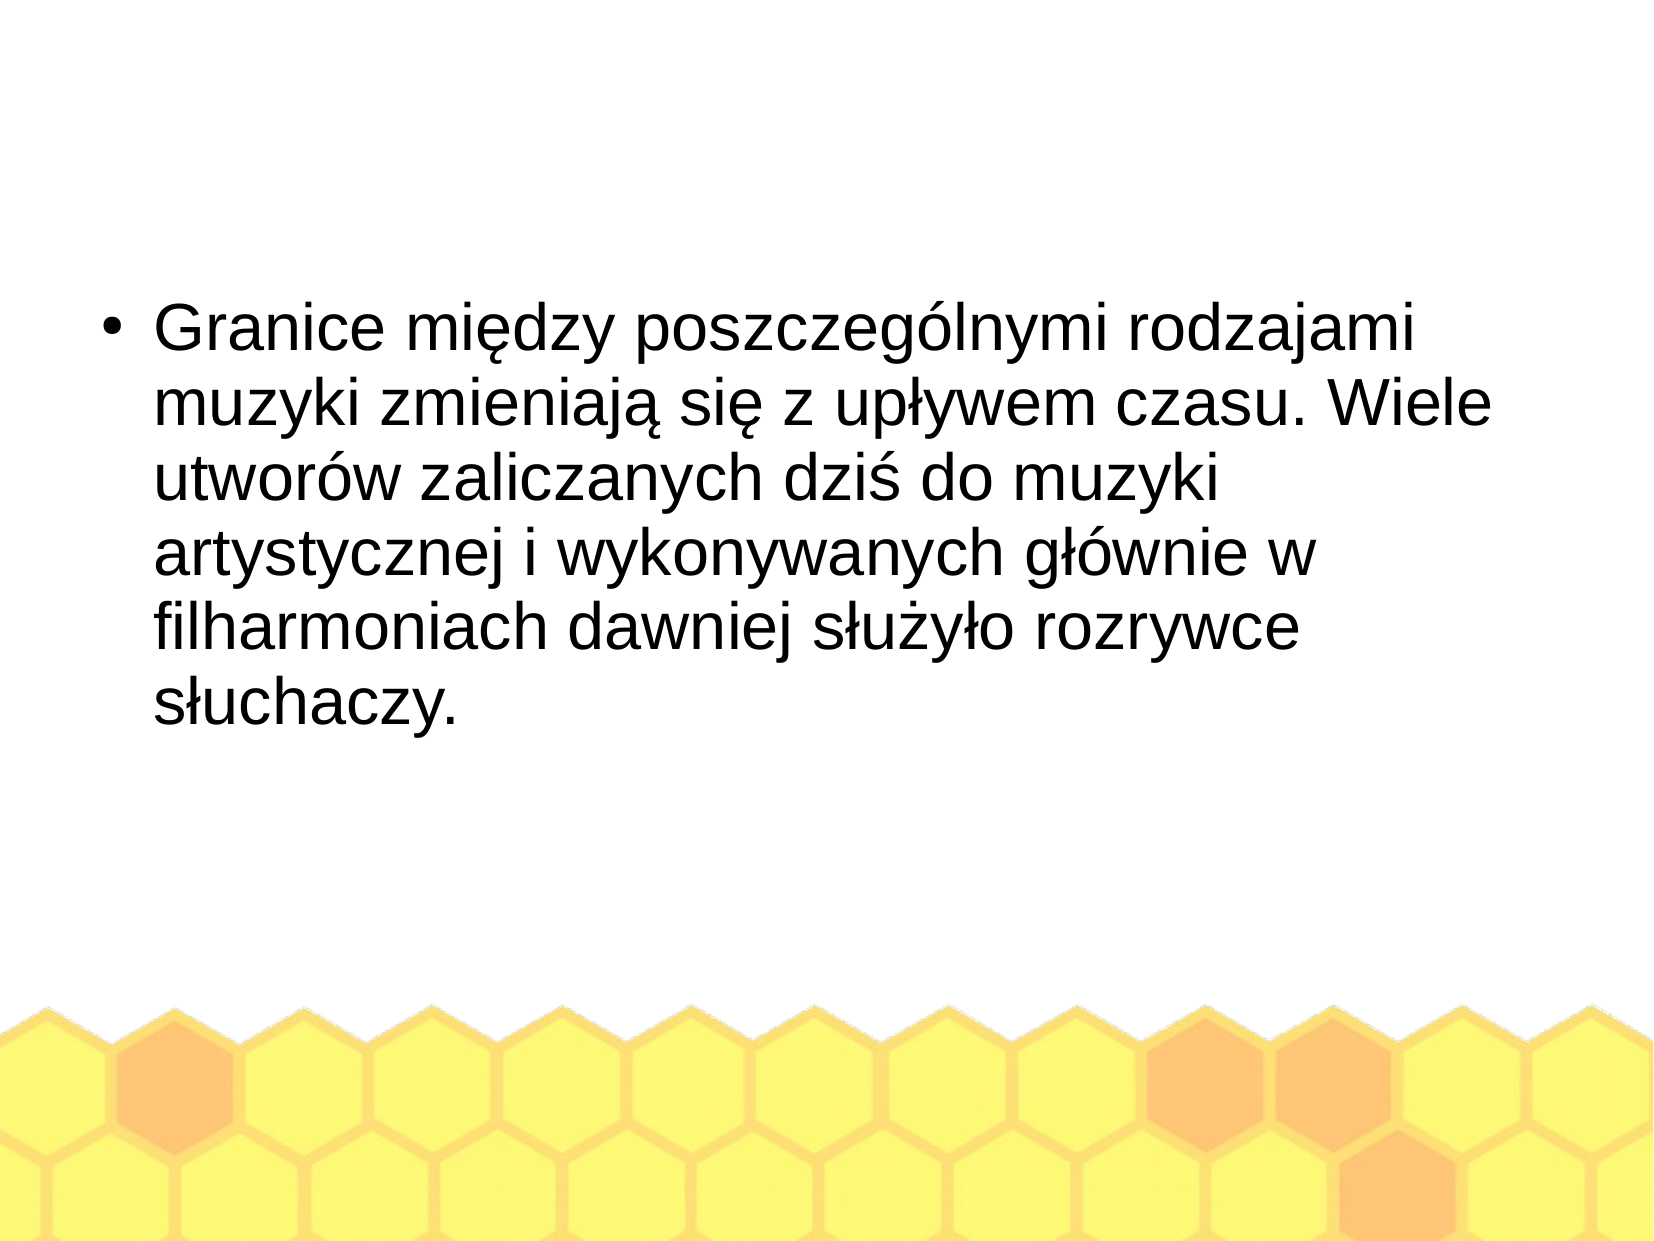

#
Granice między poszczególnymi rodzajami muzyki zmieniają się z upływem czasu. Wiele utworów zaliczanych dziś do muzyki artystycznej i wykonywanych głównie w filharmoniach dawniej służyło rozrywce słuchaczy.